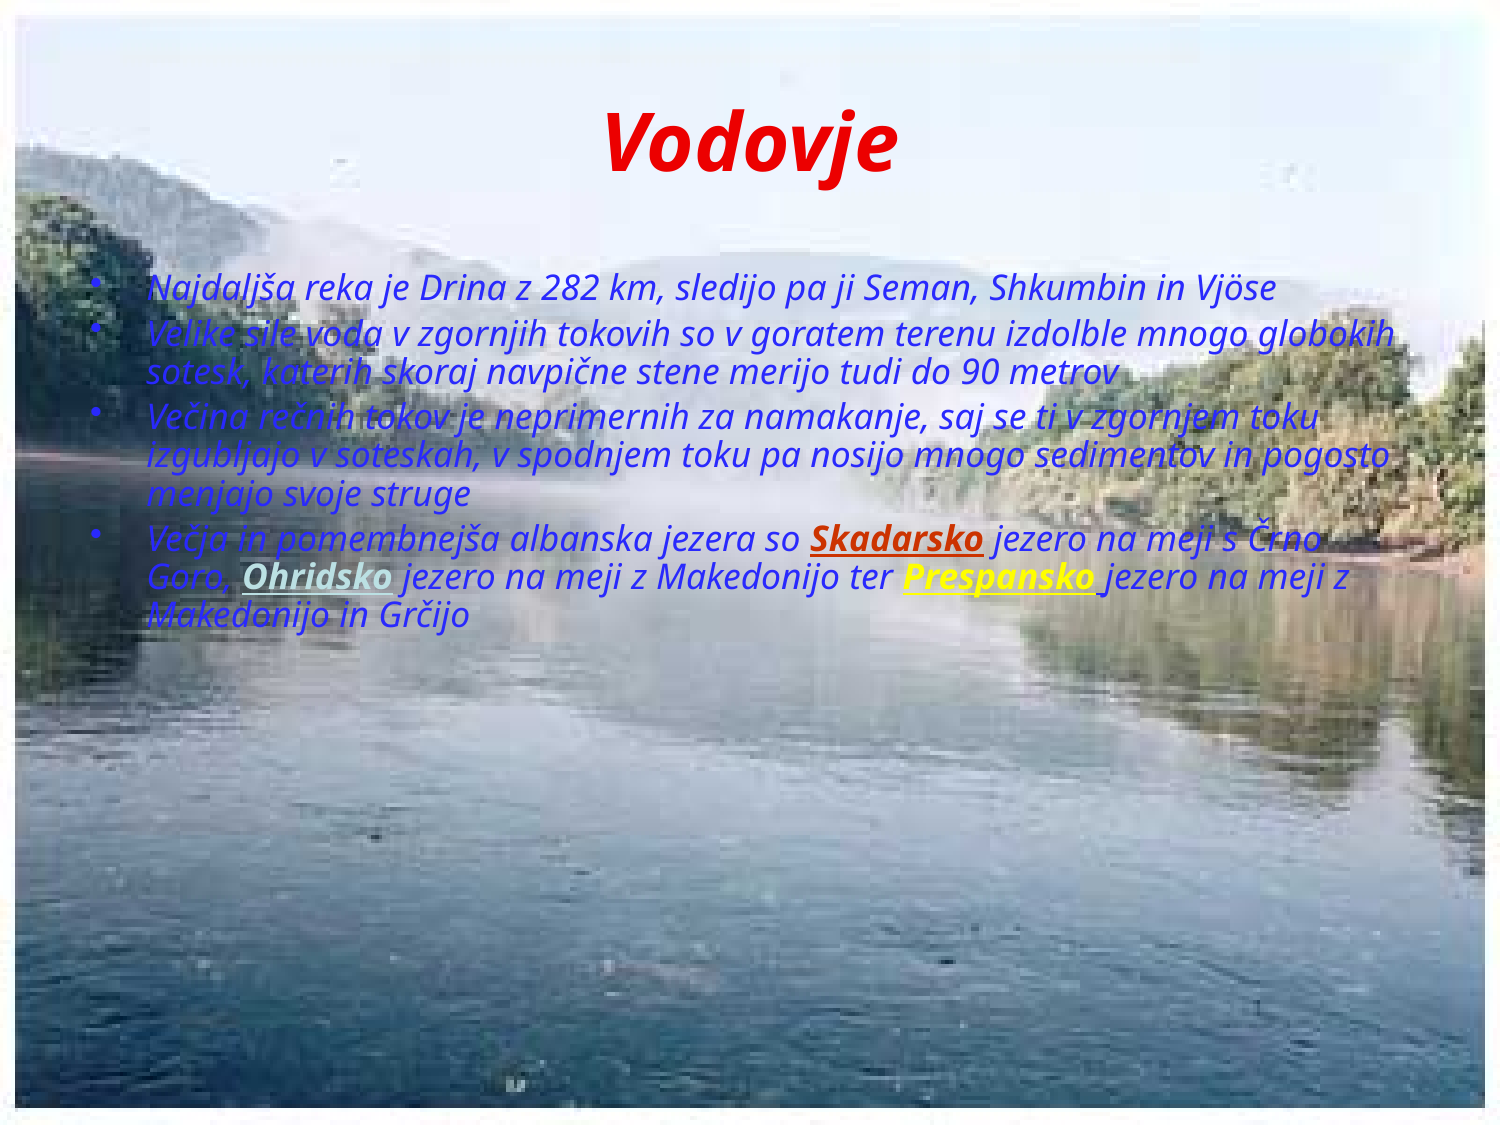

# Vodovje
Najdaljša reka je Drina z 282 km, sledijo pa ji Seman, Shkumbin in Vjöse
Velike sile voda v zgornjih tokovih so v goratem terenu izdolble mnogo globokih sotesk, katerih skoraj navpične stene merijo tudi do 90 metrov
Večina rečnih tokov je neprimernih za namakanje, saj se ti v zgornjem toku izgubljajo v soteskah, v spodnjem toku pa nosijo mnogo sedimentov in pogosto menjajo svoje struge
Večja in pomembnejša albanska jezera so Skadarsko jezero na meji s Črno Goro, Ohridsko jezero na meji z Makedonijo ter Prespansko jezero na meji z Makedonijo in Grčijo